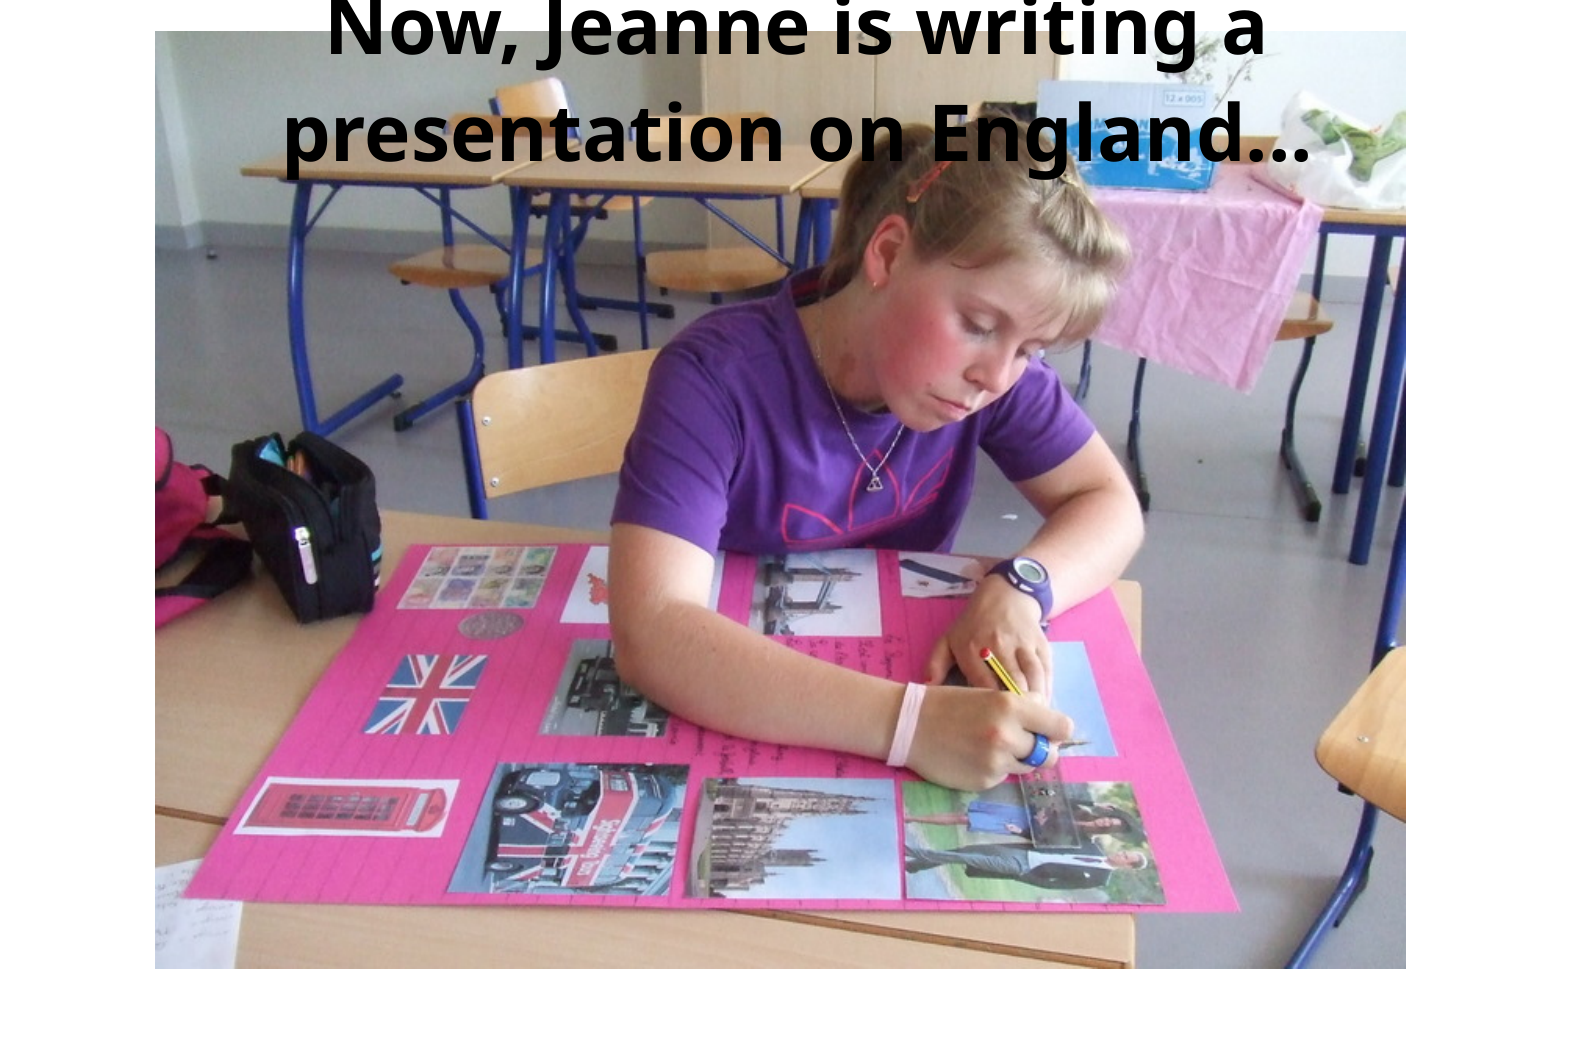

# Now, Jeanne is writing a presentation on England...